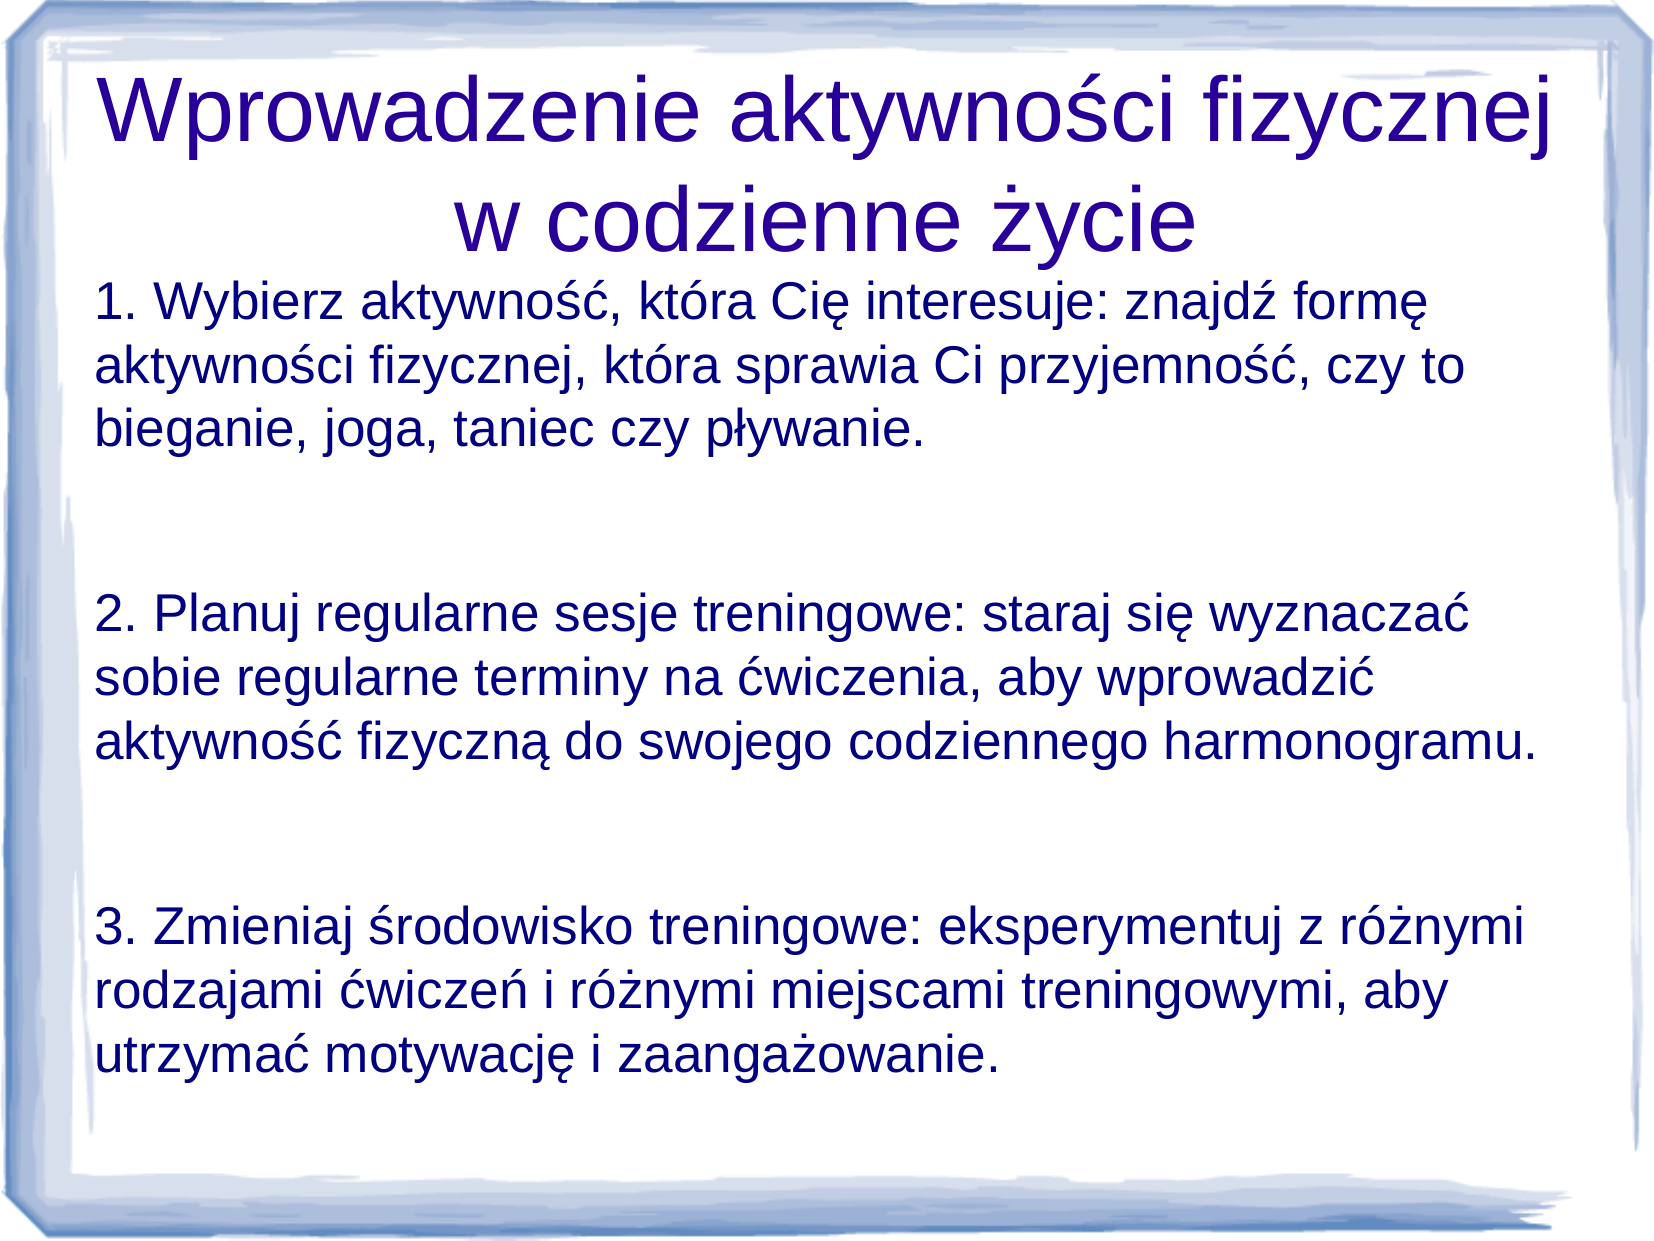

# Wprowadzenie aktywności fizycznej w codzienne życie
1. Wybierz aktywność, która Cię interesuje: znajdź formę aktywności fizycznej, która sprawia Ci przyjemność, czy to bieganie, joga, taniec czy pływanie.
2. Planuj regularne sesje treningowe: staraj się wyznaczać sobie regularne terminy na ćwiczenia, aby wprowadzić aktywność fizyczną do swojego codziennego harmonogramu.
3. Zmieniaj środowisko treningowe: eksperymentuj z różnymi rodzajami ćwiczeń i różnymi miejscami treningowymi, aby utrzymać motywację i zaangażowanie.